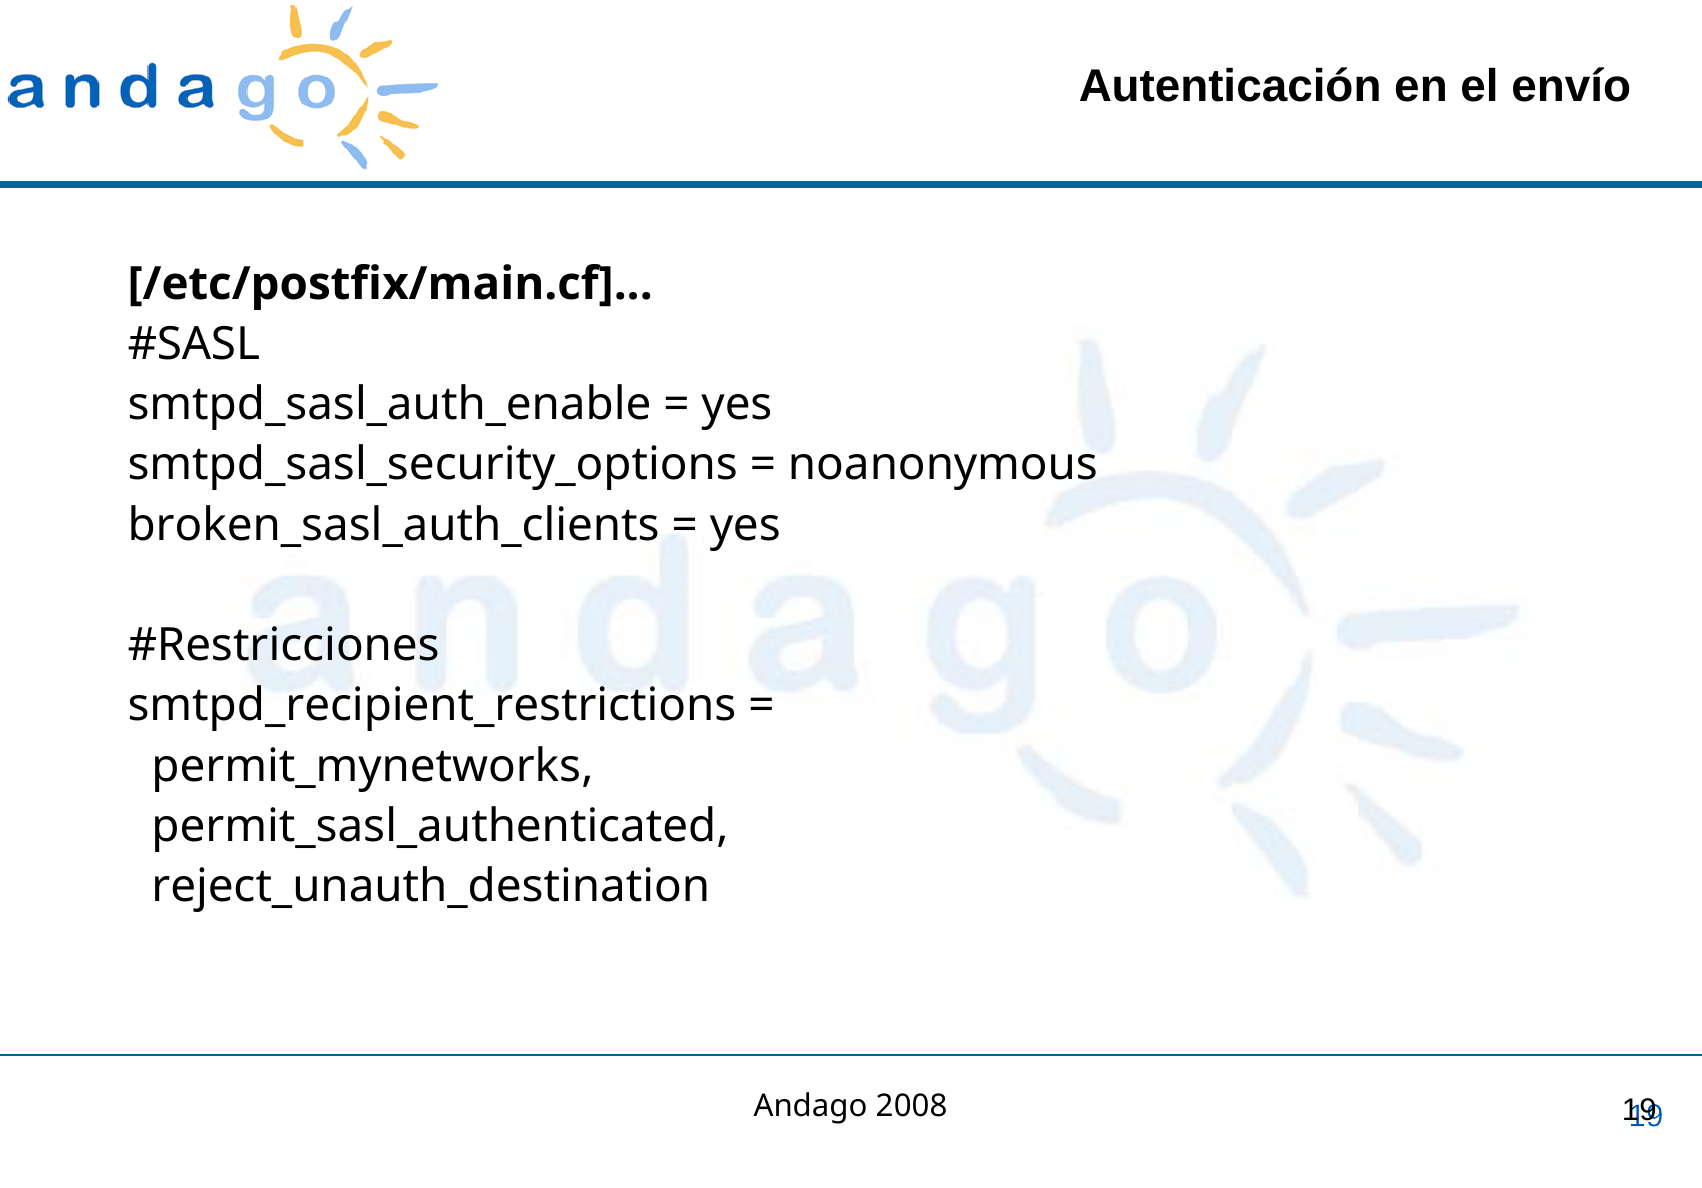

# Autenticación en el envío
[/etc/postfix/main.cf]...
#SASL
smtpd_sasl_auth_enable = yes
smtpd_sasl_security_options = noanonymous
broken_sasl_auth_clients = yes
#Restricciones
smtpd_recipient_restrictions =
 permit_mynetworks,
 permit_sasl_authenticated,
 reject_unauth_destination